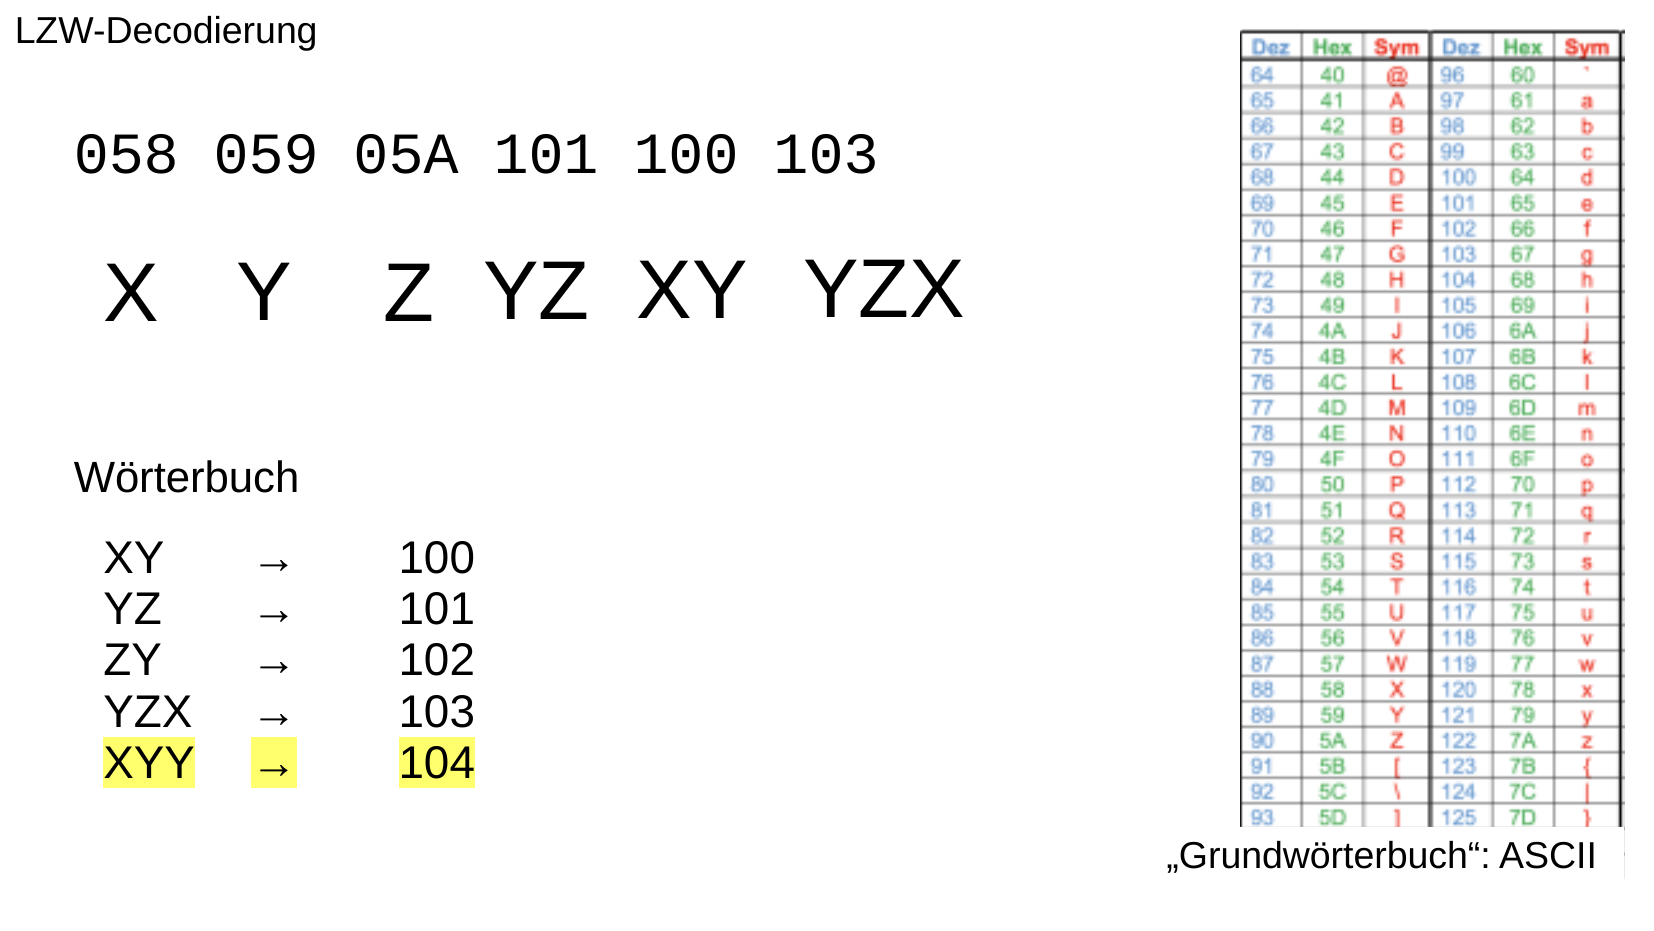

LZW-Decodierung
058 059 05A 101 100 103
YZX
YZ
XY
Y
Z
X
Wörterbuch
XY		→ 		100
YZ 		→ 		101
ZY 		→ 		102
YZX	→ 		103
XYY	→		104
„Grundwörterbuch“: ASCII